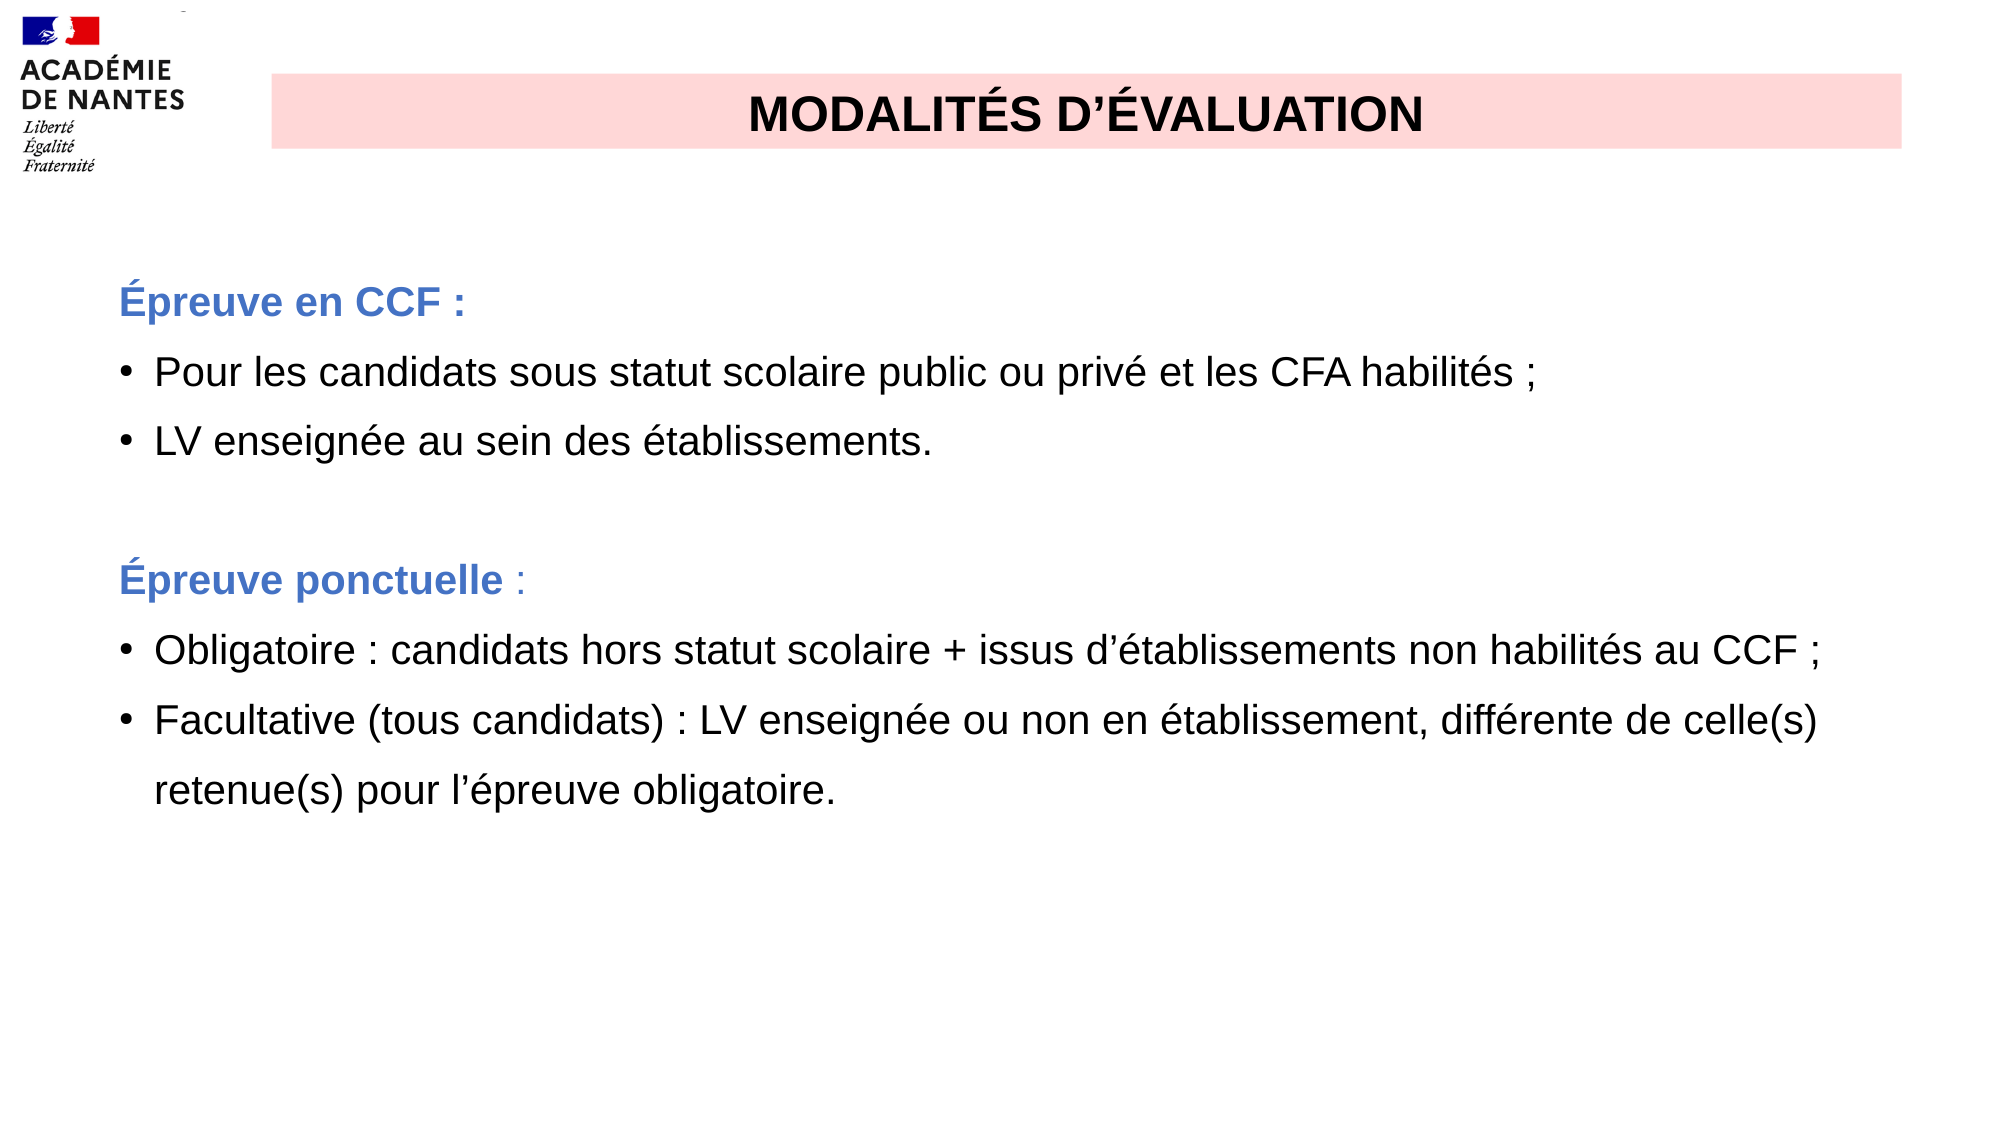

MODALITÉS D’ÉVALUATION
Épreuve en CCF :
Pour les candidats sous statut scolaire public ou privé et les CFA habilités ;
LV enseignée au sein des établissements.
Épreuve ponctuelle :
Obligatoire : candidats hors statut scolaire + issus d’établissements non habilités au CCF ;
Facultative (tous candidats) : LV enseignée ou non en établissement, différente de celle(s) retenue(s) pour l’épreuve obligatoire.